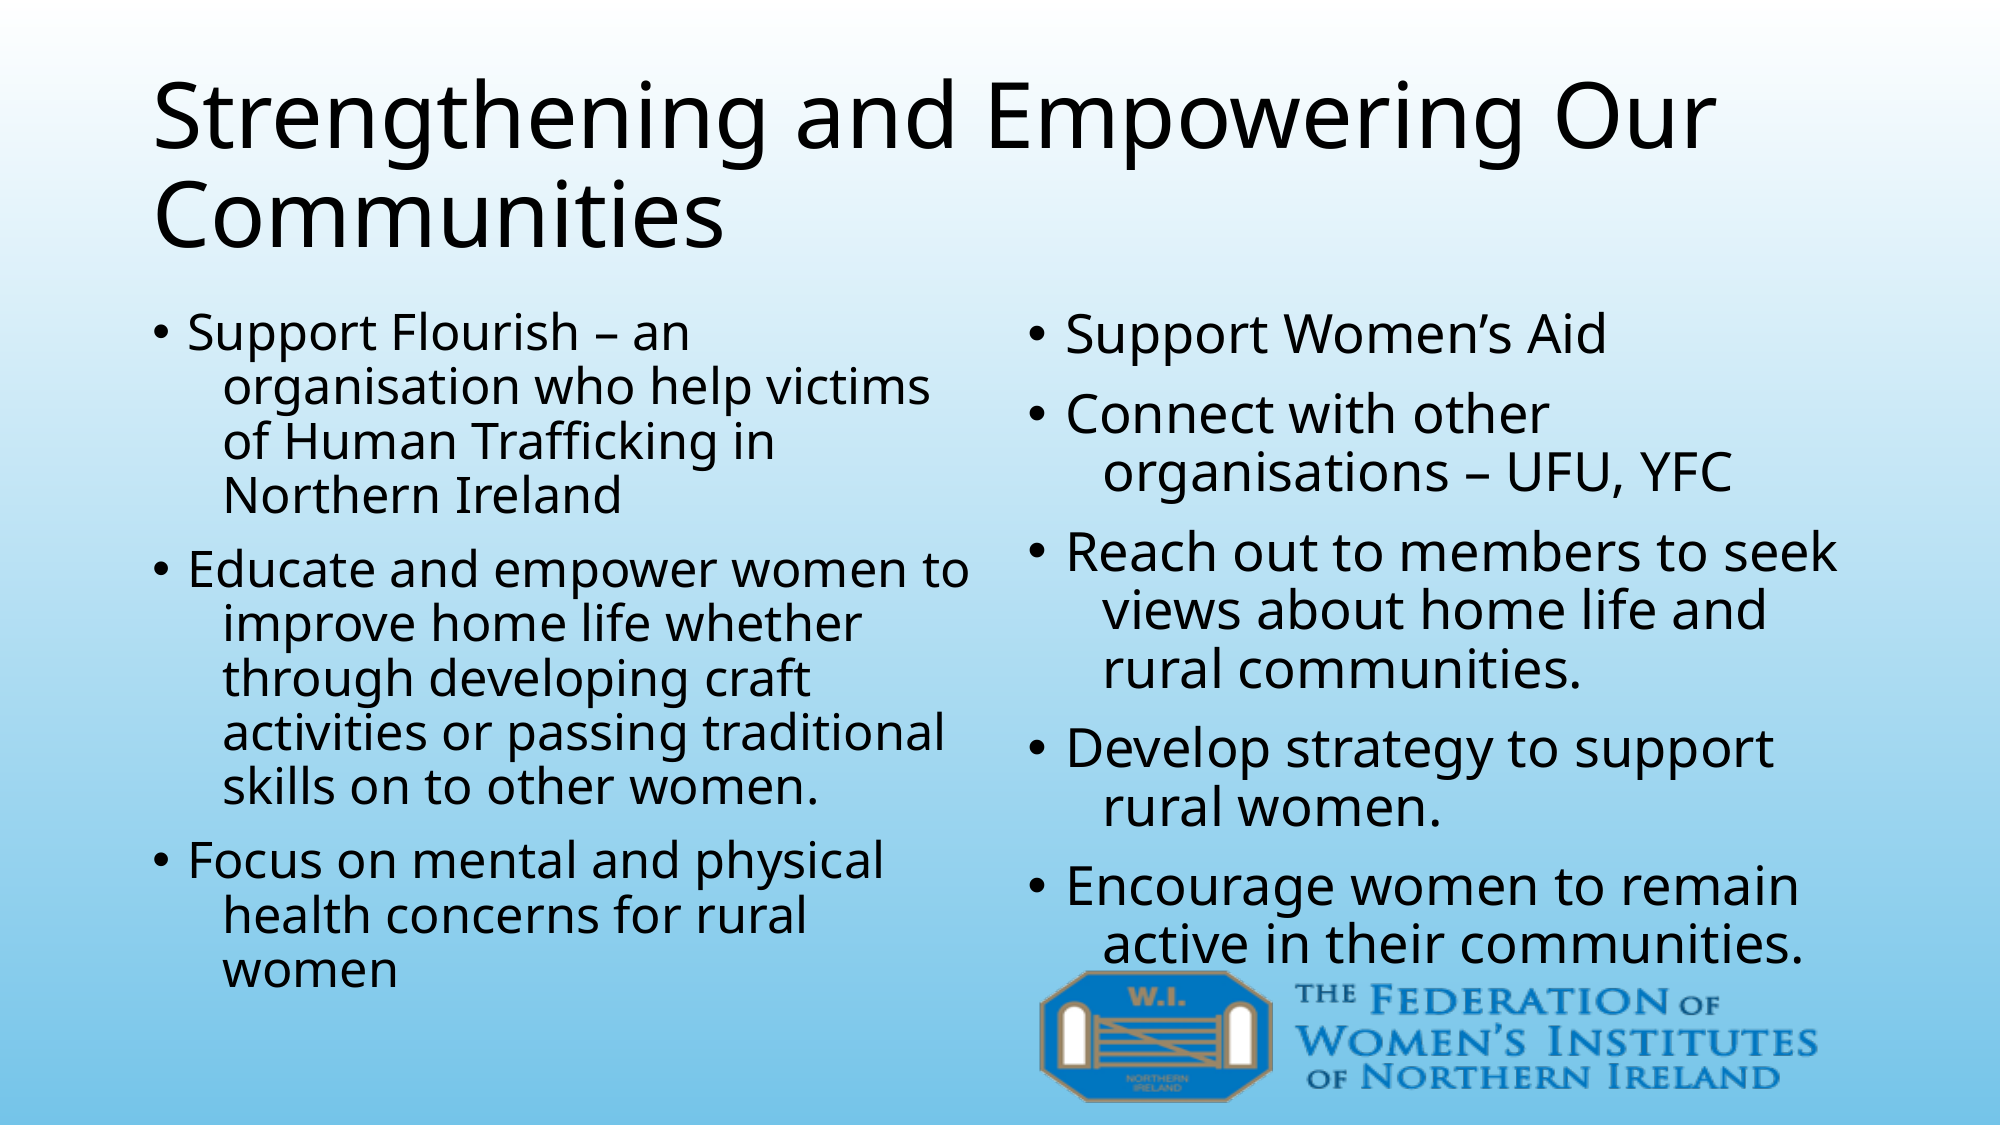

# Strengthening and Empowering Our Communities
Support Flourish – an organisation who help victims of Human Trafficking in Northern Ireland
Educate and empower women to improve home life whether through developing craft activities or passing traditional skills on to other women.
Focus on mental and physical health concerns for rural women
Support Women’s Aid
Connect with other organisations – UFU, YFC
Reach out to members to seek views about home life and rural communities.
Develop strategy to support rural women.
Encourage women to remain active in their communities.